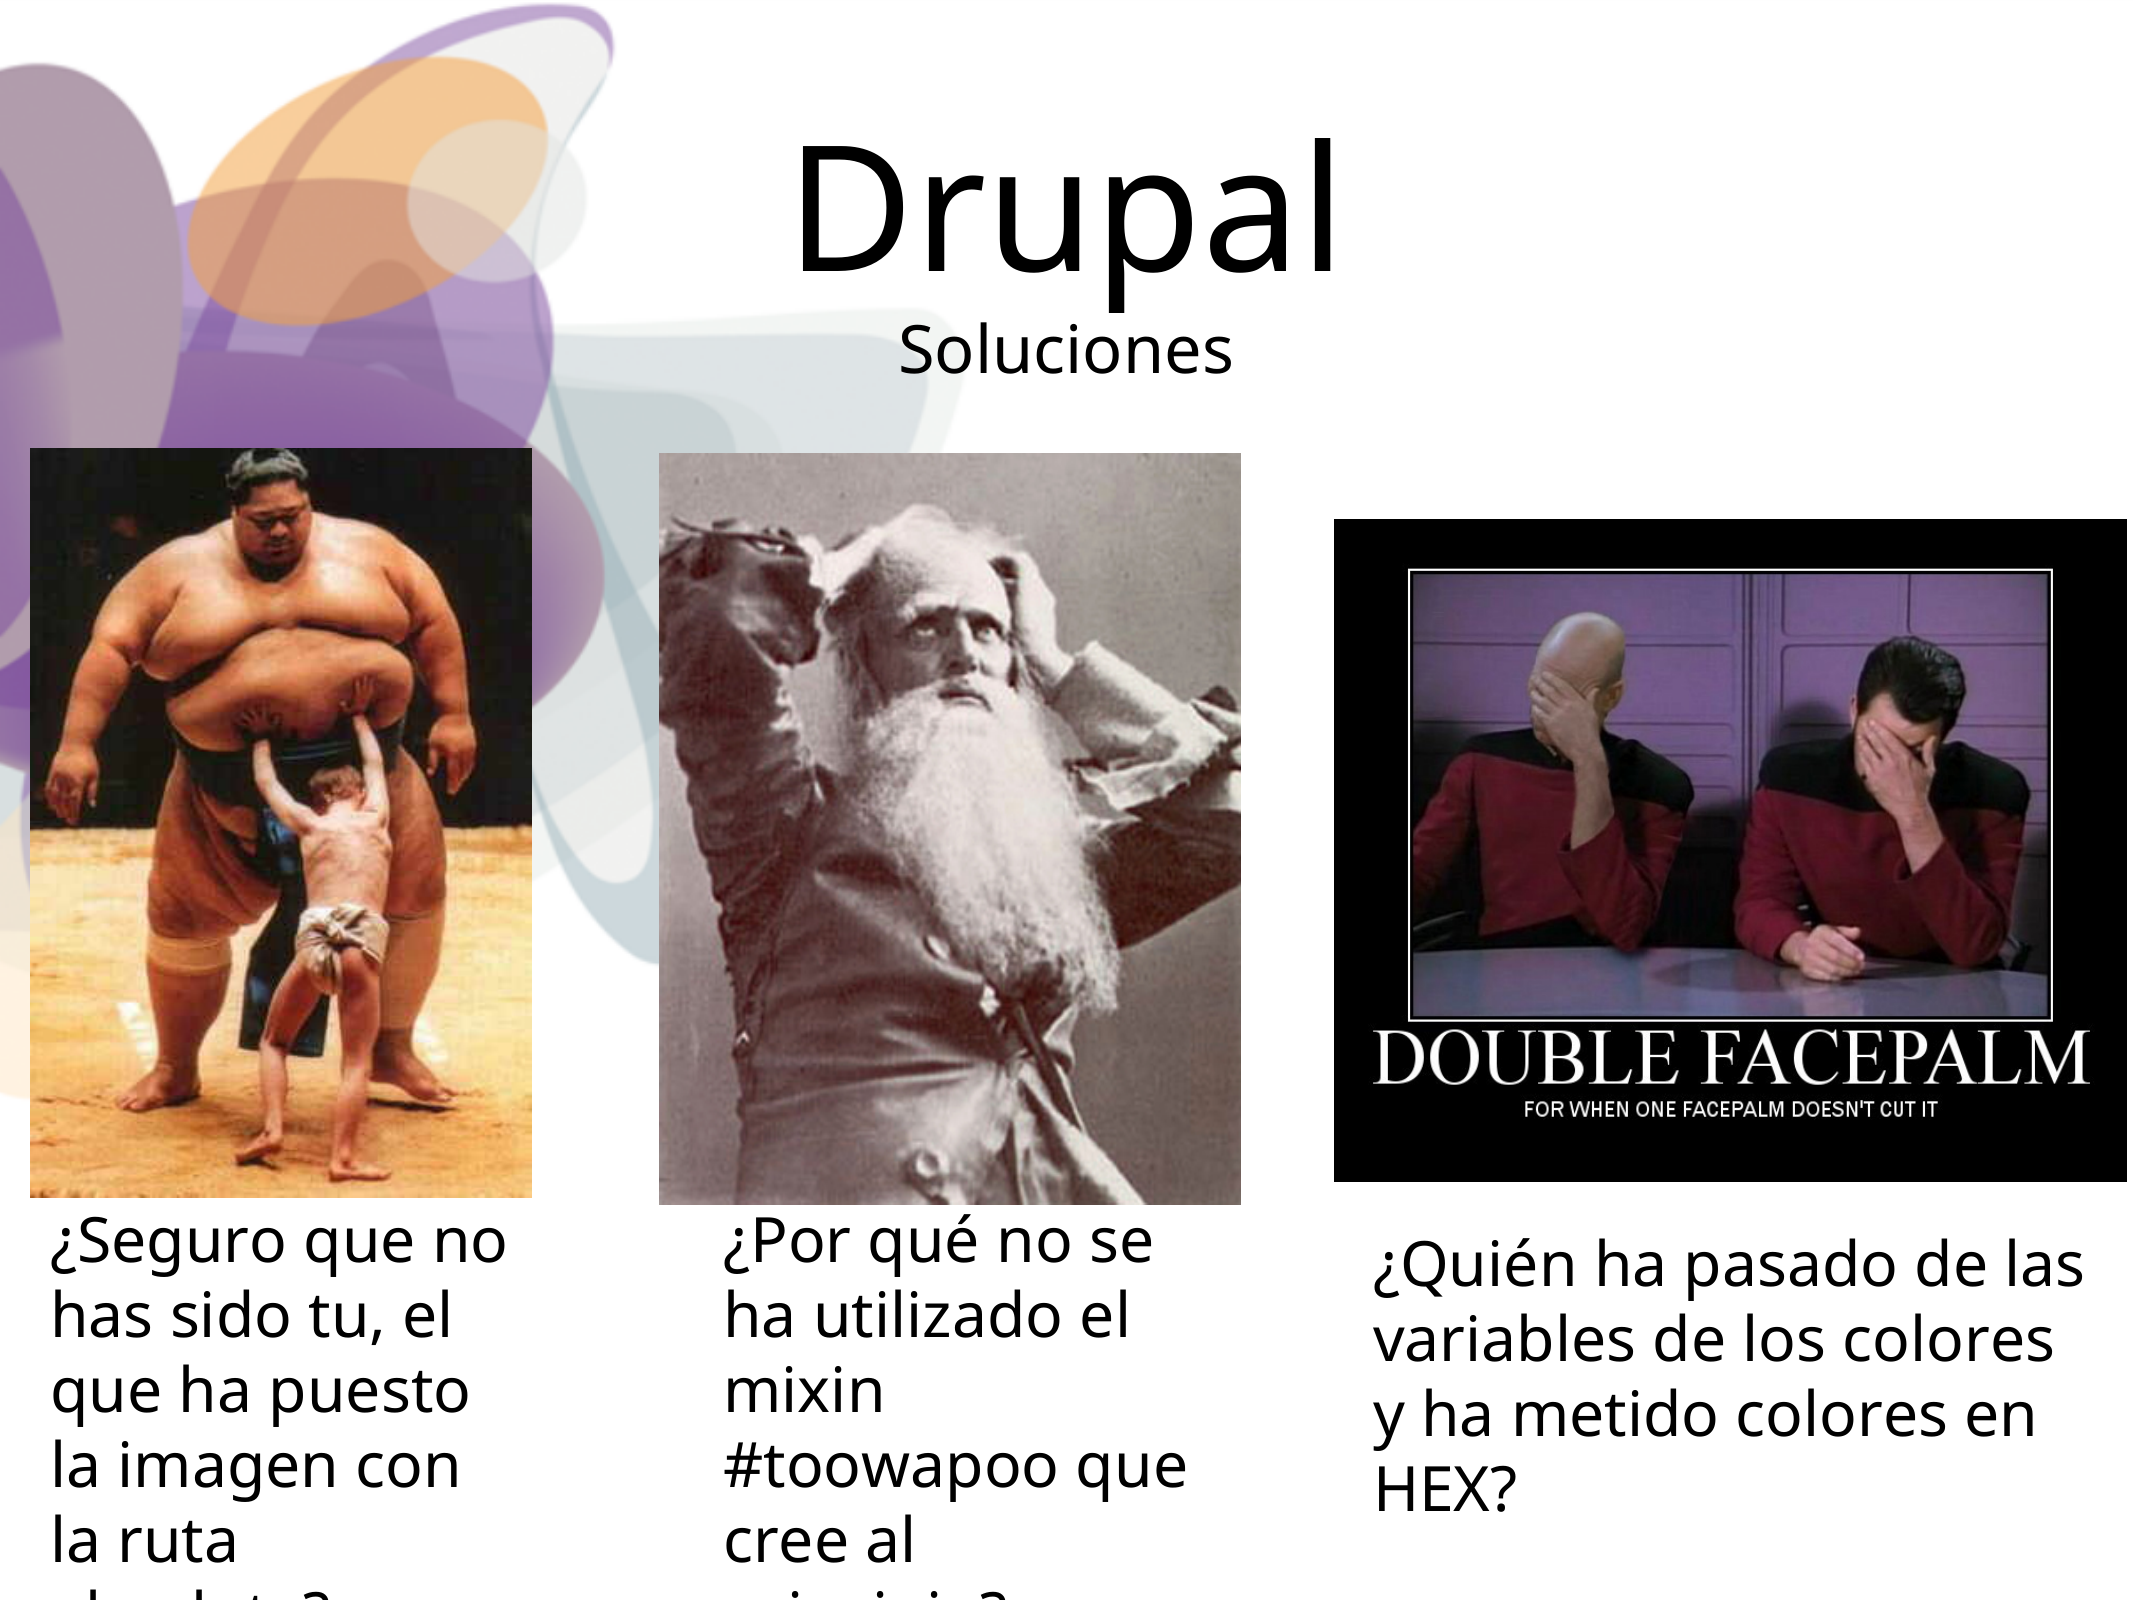

Drupal
Soluciones
¿Seguro que no has sido tu, el que ha puesto la imagen con la ruta absoluta?
¿Por qué no se ha utilizado el mixin #toowapoo que cree al principio?
¿Quién ha pasado de las variables de los colores y ha metido colores en HEX?